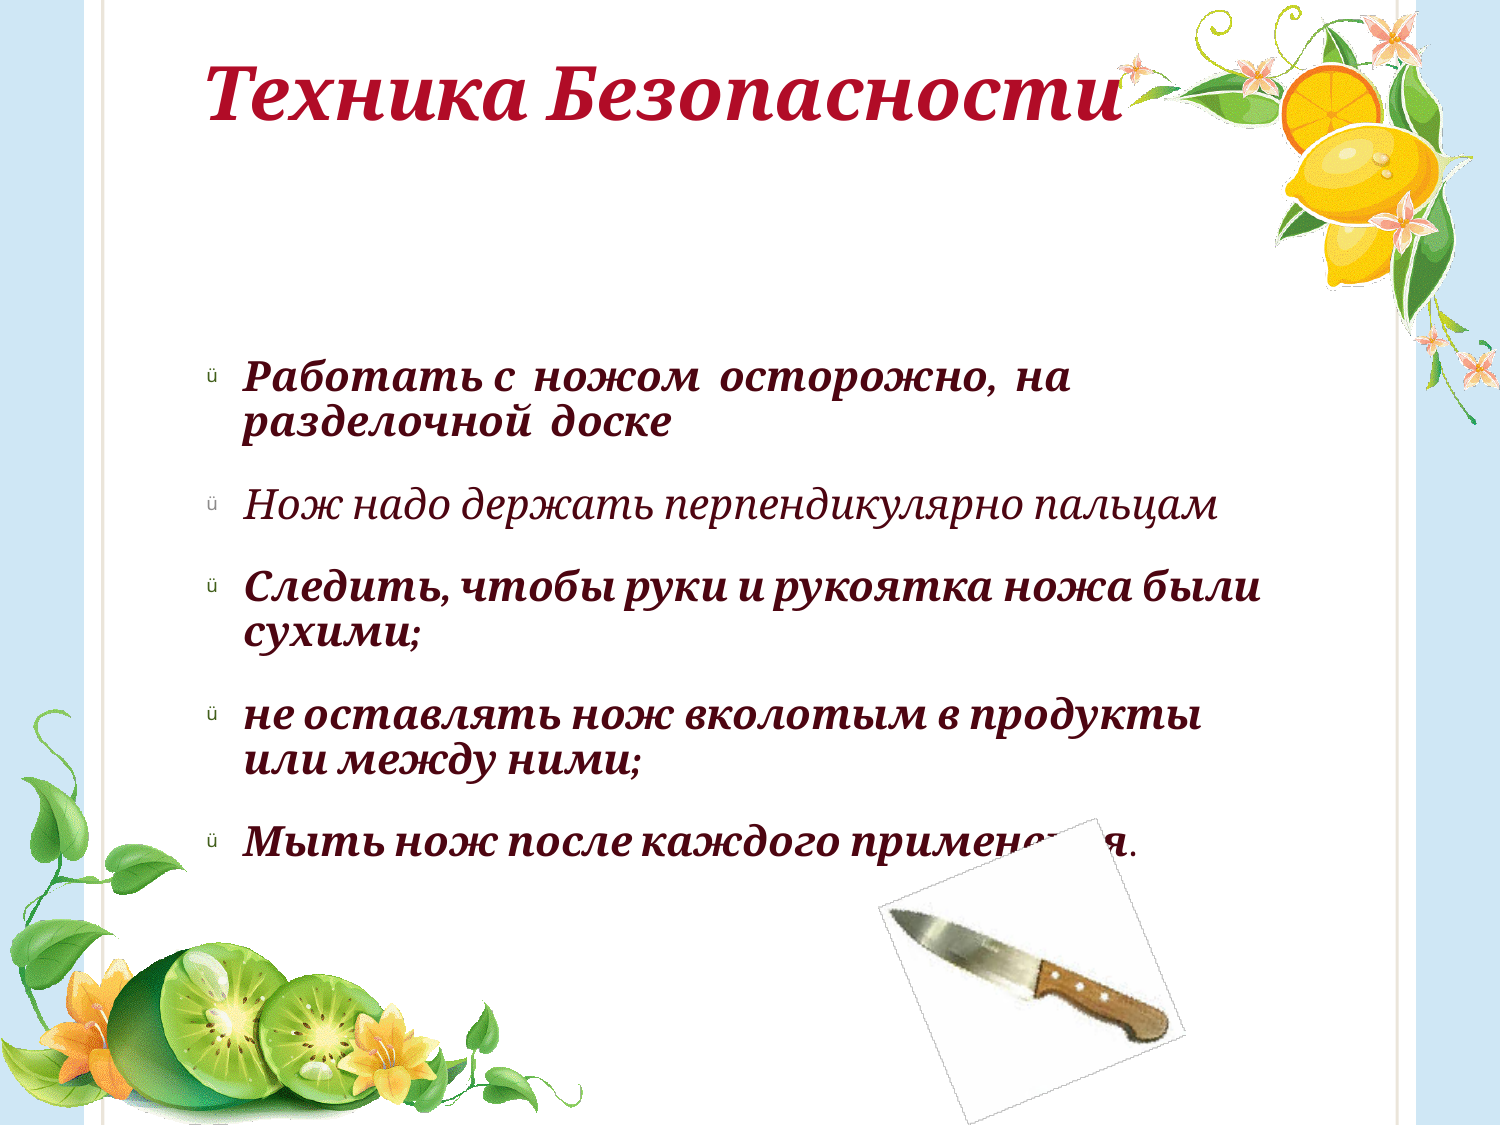

# Техника Безопасности
Работать с ножом осторожно, на разделочной доске
Нож надо держать перпендикулярно пальцам
Следить, чтобы руки и рукоятка ножа были сухими;
не оставлять нож вколотым в продукты или между ними;
Мыть нож после каждого применения.